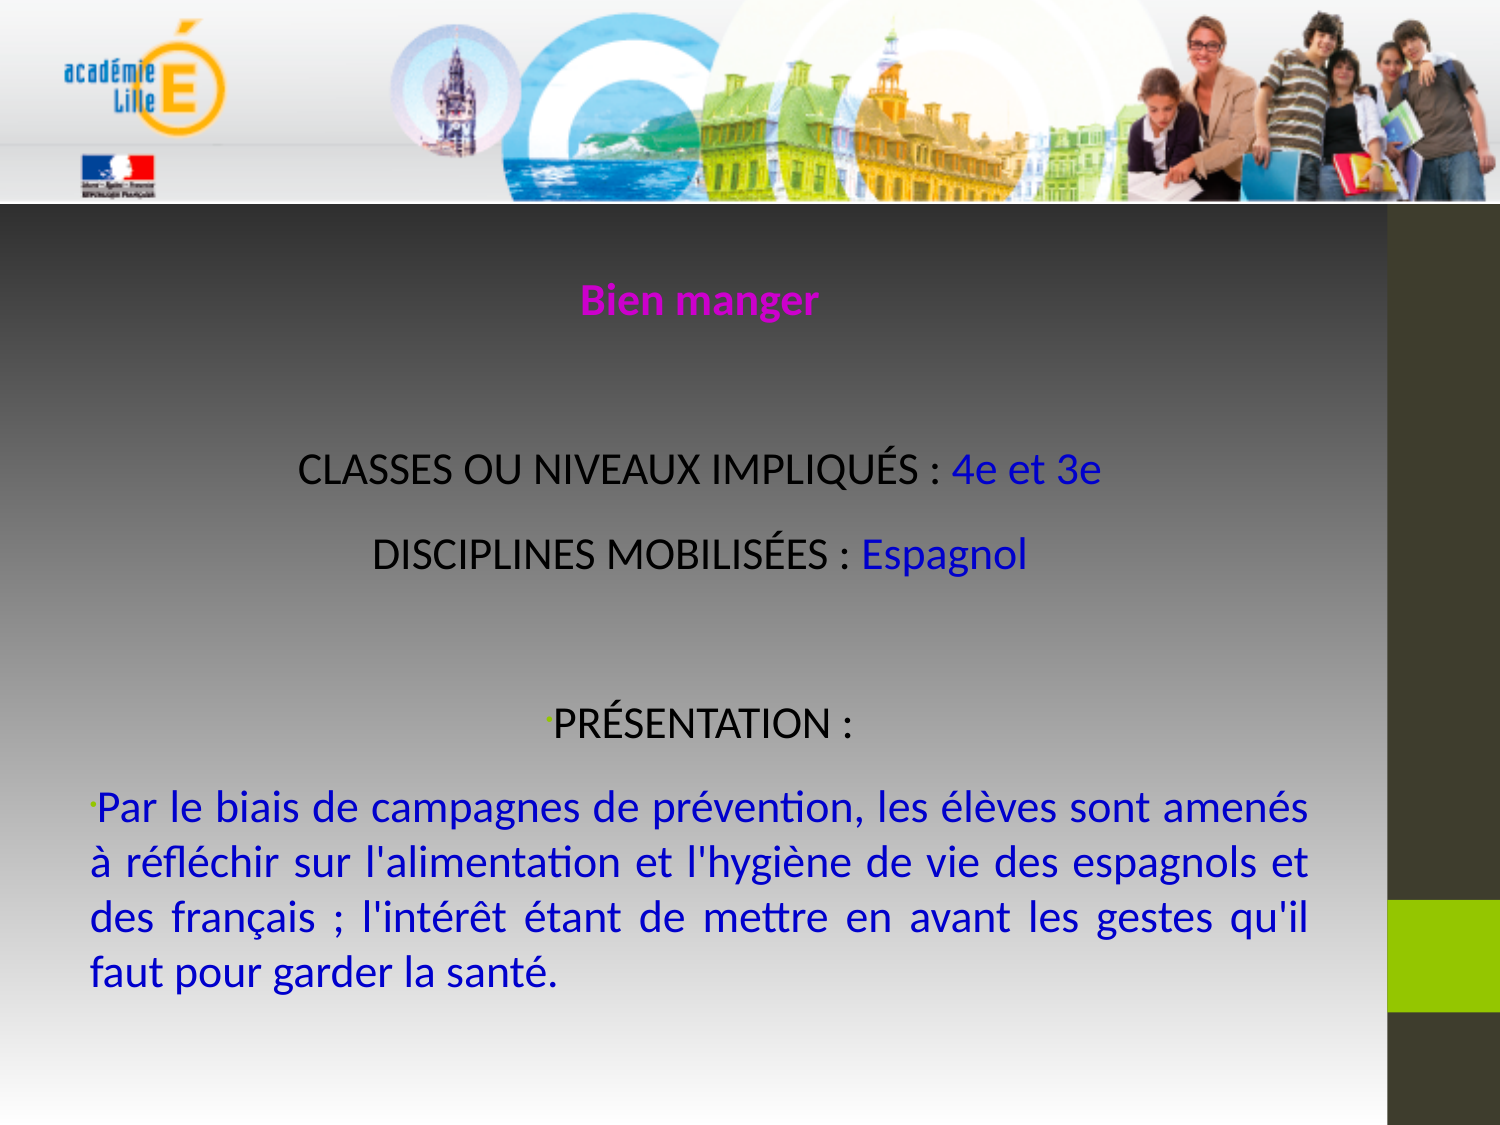

# Bien manger
CLASSES OU NIVEAUX IMPLIQUÉS : 4e et 3e
DISCIPLINES MOBILISÉES : Espagnol
PRÉSENTATION :
Par le biais de campagnes de prévention, les élèves sont amenés à réfléchir sur l'alimentation et l'hygiène de vie des espagnols et des français ; l'intérêt étant de mettre en avant les gestes qu'il faut pour garder la santé.